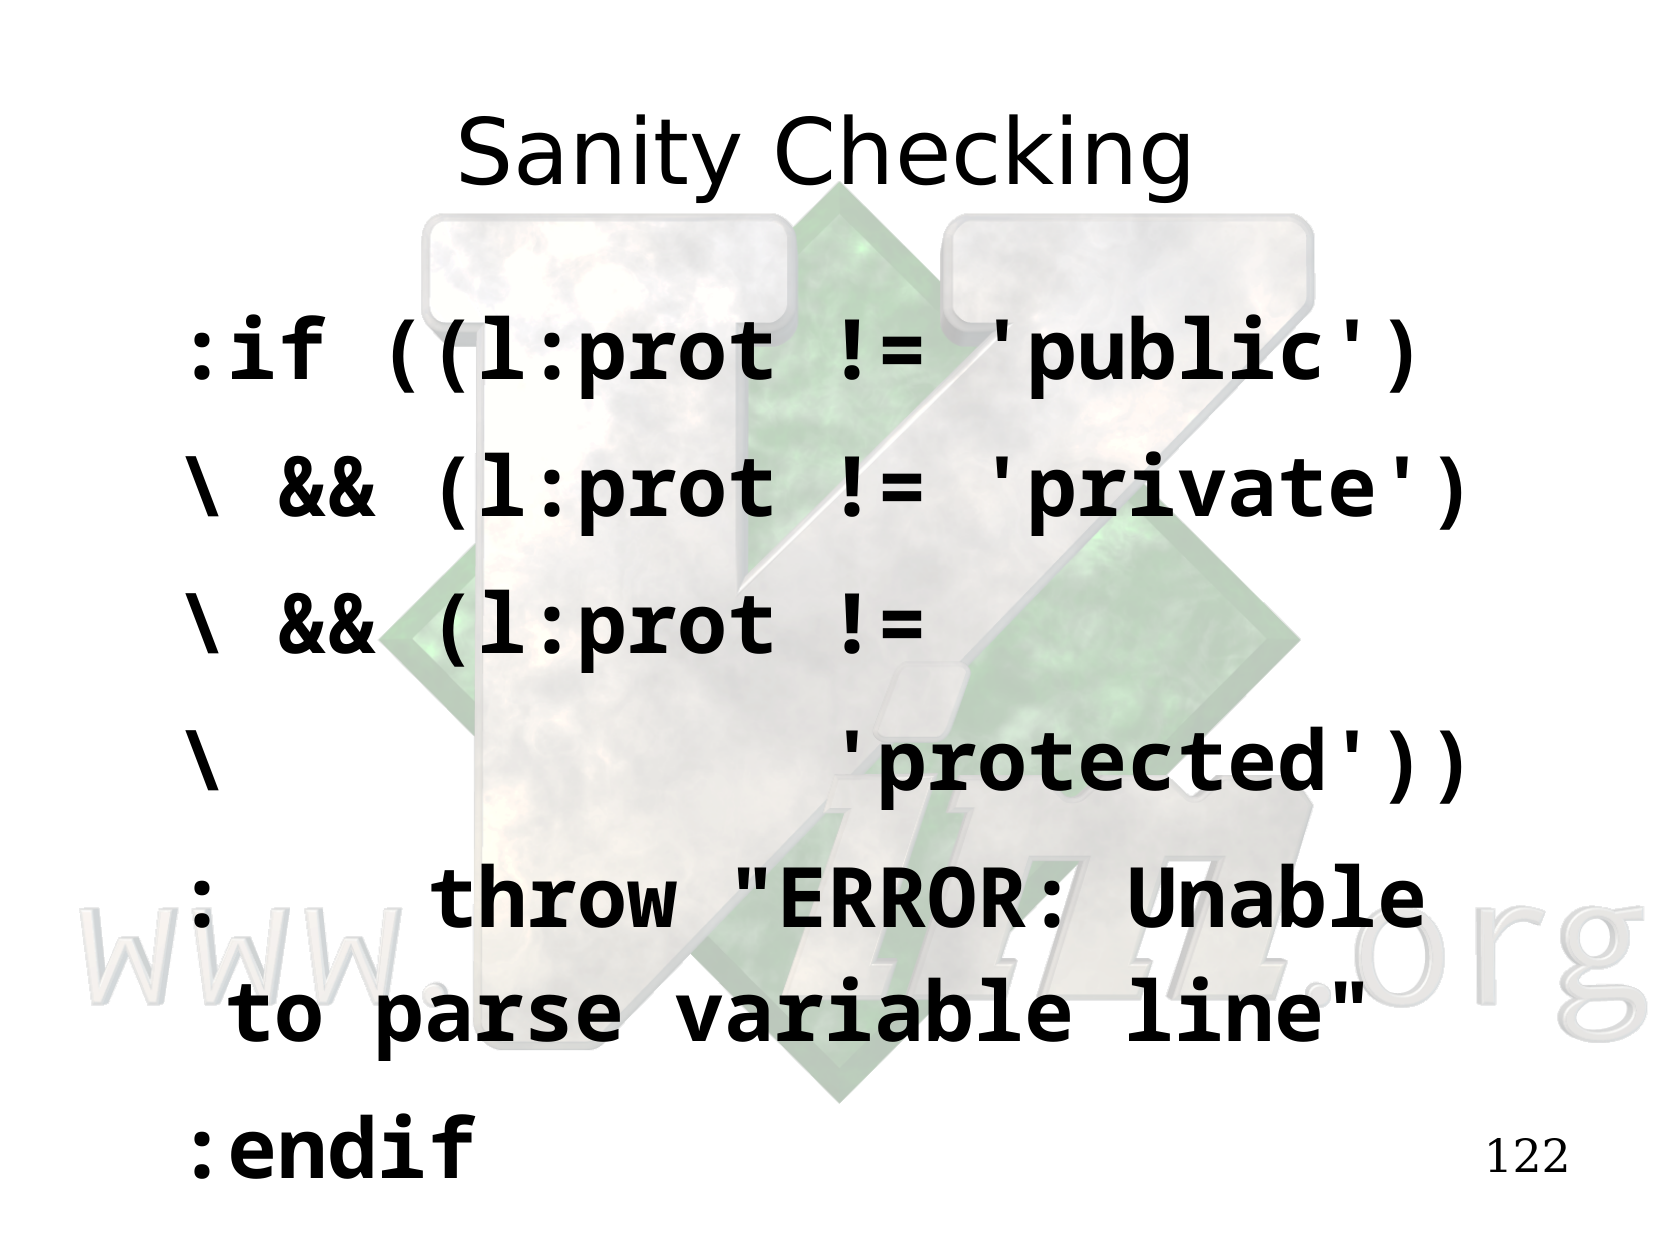

# Sanity Checking
:if ((l:prot != 'public')
\ && (l:prot != 'private')
\ && (l:prot !=
\ 'protected'))
: throw "ERROR: Unable to parse variable line"
:endif
122